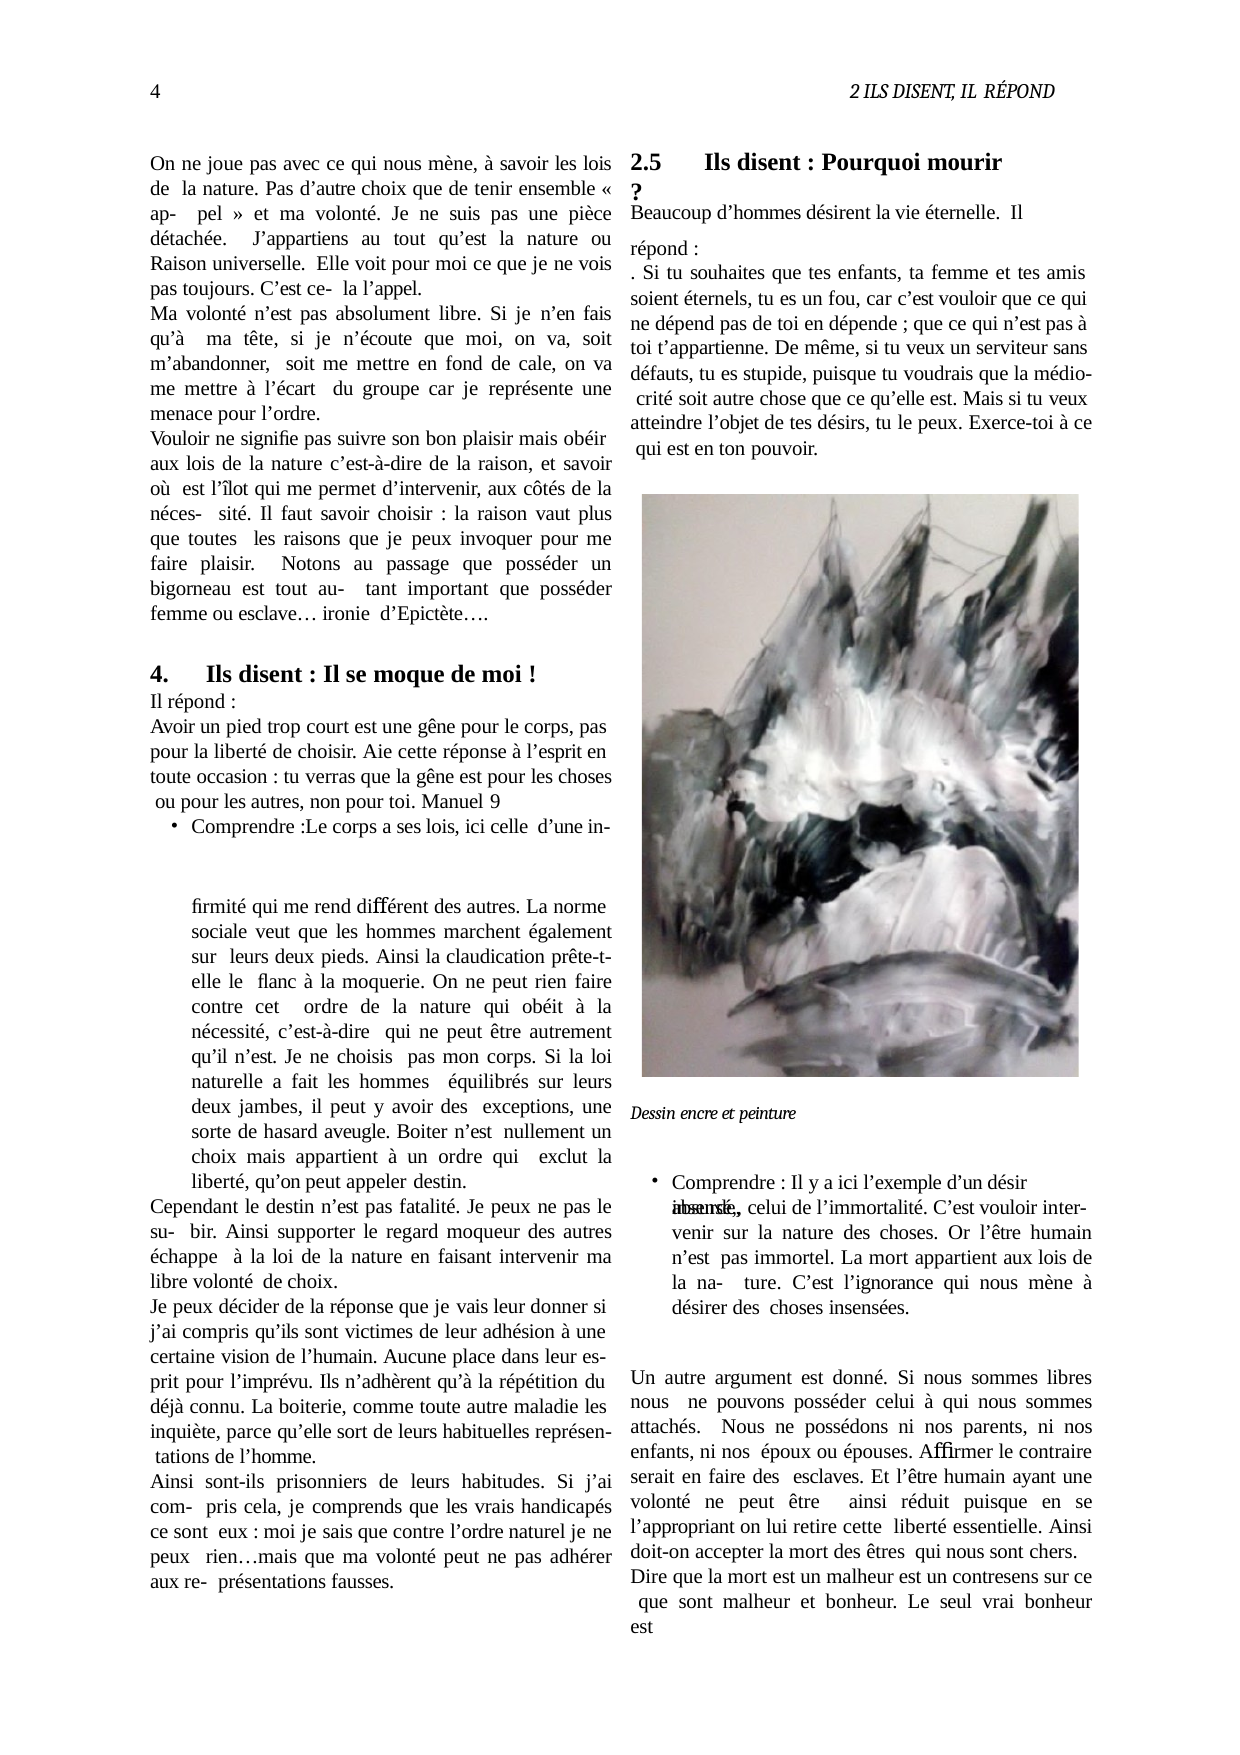

4
2 ILS DISENT, IL RÉPOND
2.5	Ils disent : Pourquoi mourir ?
On ne joue pas avec ce qui nous mène, à savoir les lois de la nature. Pas d’autre choix que de tenir ensemble « ap- pel » et ma volonté. Je ne suis pas une pièce détachée. J’appartiens au tout qu’est la nature ou Raison universelle. Elle voit pour moi ce que je ne vois pas toujours. C’est ce- la l’appel.
Ma volonté n’est pas absolument libre. Si je n’en fais qu’à ma tête, si je n’écoute que moi, on va, soit m’abandonner, soit me mettre en fond de cale, on va me mettre à l’écart du groupe car je représente une menace pour l’ordre.
Vouloir ne signiﬁe pas suivre son bon plaisir mais obéir aux lois de la nature c’est-à-dire de la raison, et savoir où est l’îlot qui me permet d’intervenir, aux côtés de la néces- sité. Il faut savoir choisir : la raison vaut plus que toutes les raisons que je peux invoquer pour me faire plaisir. Notons au passage que posséder un bigorneau est tout au- tant important que posséder femme ou esclave… ironie d’Epictète….
Beaucoup d’hommes désirent la vie éternelle. Il répond :
. Si tu souhaites que tes enfants, ta femme et tes amis soient éternels, tu es un fou, car c’est vouloir que ce qui ne dépend pas de toi en dépende ; que ce qui n’est pas à toi t’appartienne. De même, si tu veux un serviteur sans défauts, tu es stupide, puisque tu voudrais que la médio- crité soit autre chose que ce qu’elle est. Mais si tu veux atteindre l’objet de tes désirs, tu le peux. Exerce-toi à ce qui est en ton pouvoir.
Ils disent : Il se moque de moi !
Il répond :
Avoir un pied trop court est une gêne pour le corps, pas pour la liberté de choisir. Aie cette réponse à l’esprit en toute occasion : tu verras que la gêne est pour les choses ou pour les autres, non pour toi. Manuel 9
Comprendre :Le corps a ses lois, ici celle d’une in-
ﬁrmité qui me rend diﬀérent des autres. La norme sociale veut que les hommes marchent également sur leurs deux pieds. Ainsi la claudication prête-t-elle le ﬂanc à la moquerie. On ne peut rien faire contre cet ordre de la nature qui obéit à la nécessité, c’est-à-dire qui ne peut être autrement qu’il n’est. Je ne choisis pas mon corps. Si la loi naturelle a fait les hommes équilibrés sur leurs deux jambes, il peut y avoir des exceptions, une sorte de hasard aveugle. Boiter n’est nullement un choix mais appartient à un ordre qui exclut la liberté, qu’on peut appeler destin.
Cependant le destin n’est pas fatalité. Je peux ne pas le su- bir. Ainsi supporter le regard moqueur des autres échappe à la loi de la nature en faisant intervenir ma libre volonté de choix.
Je peux décider de la réponse que je vais leur donner si j’ai compris qu’ils sont victimes de leur adhésion à une certaine vision de l’humain. Aucune place dans leur es- prit pour l’imprévu. Ils n’adhèrent qu’à la répétition du déjà connu. La boiterie, comme toute autre maladie les inquiète, parce qu’elle sort de leurs habituelles représen- tations de l’homme.
Ainsi sont-ils prisonniers de leurs habitudes. Si j’ai com- pris cela, je comprends que les vrais handicapés ce sont eux : moi je sais que contre l’ordre naturel je ne peux rien…mais que ma volonté peut ne pas adhérer aux re- présentations fausses.
Dessin encre et peinture
Comprendre : Il y a ici l’exemple d’un désir absurde,
insensé,, celui de l’immortalité. C’est vouloir inter- venir sur la nature des choses. Or l’être humain n’est pas immortel. La mort appartient aux lois de la na- ture. C’est l’ignorance qui nous mène à désirer des choses insensées.
Un autre argument est donné. Si nous sommes libres nous ne pouvons posséder celui à qui nous sommes attachés. Nous ne possédons ni nos parents, ni nos enfants, ni nos époux ou épouses. Aﬃrmer le contraire serait en faire des esclaves. Et l’être humain ayant une volonté ne peut être ainsi réduit puisque en se l’appropriant on lui retire cette liberté essentielle. Ainsi doit-on accepter la mort des êtres qui nous sont chers.
Dire que la mort est un malheur est un contresens sur ce que sont malheur et bonheur. Le seul vrai bonheur est